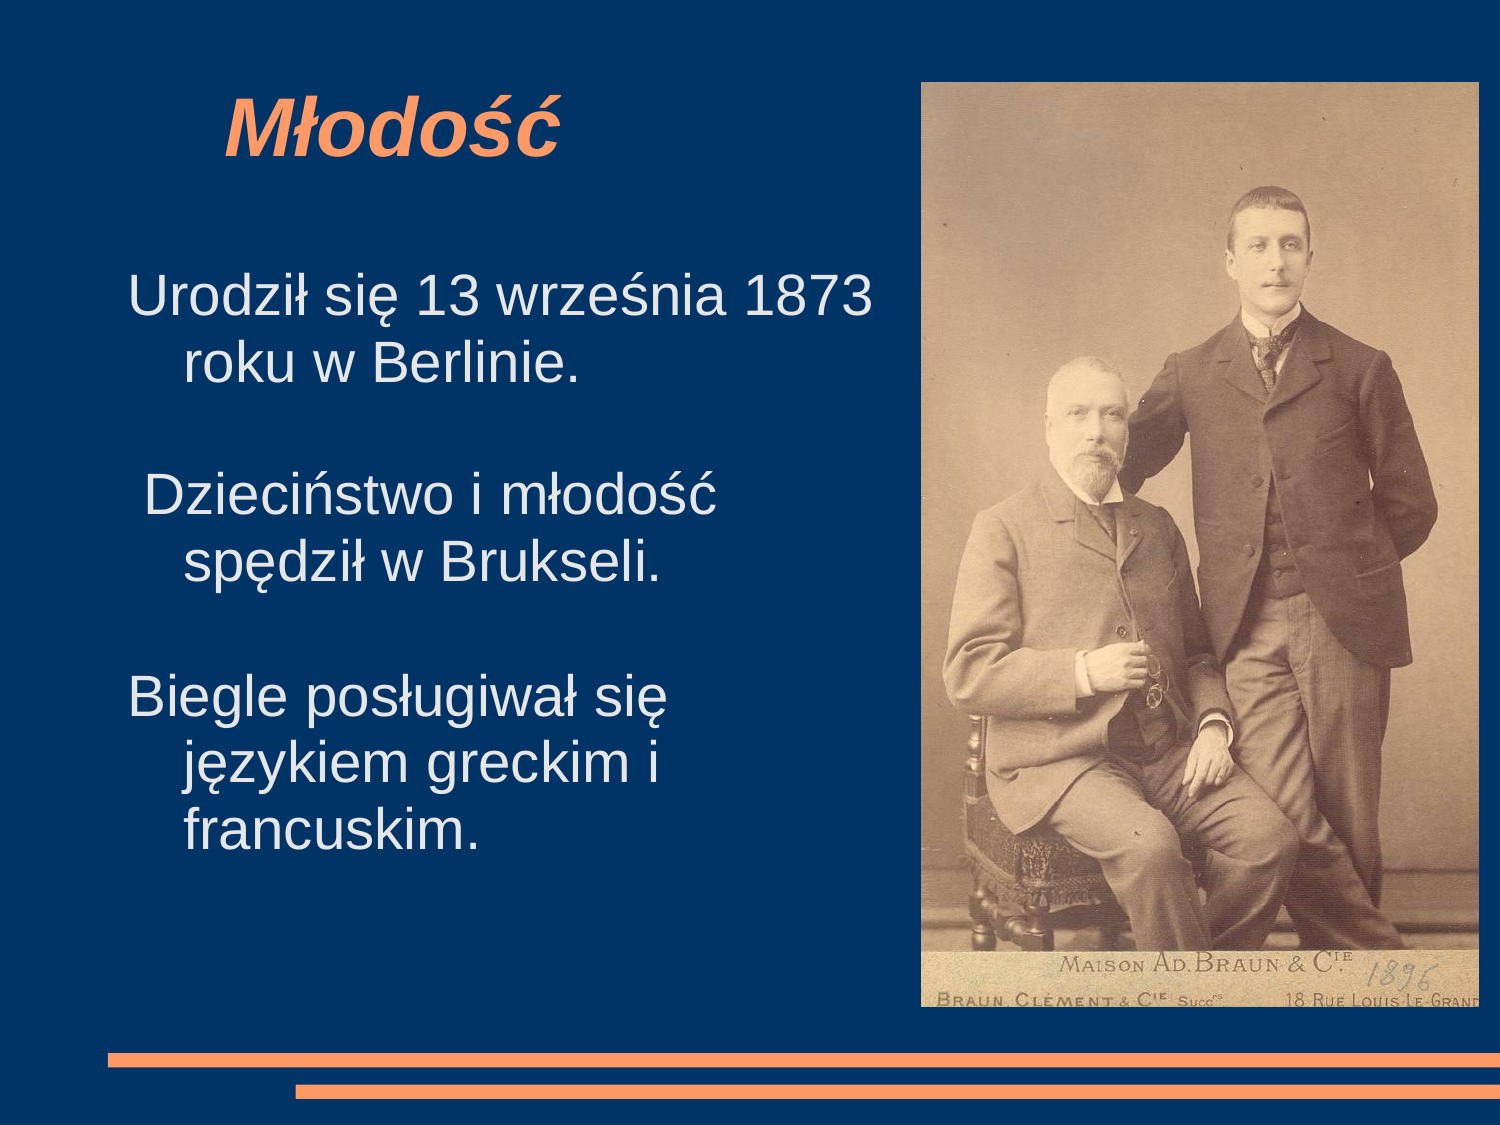

# Młodość
Urodził się 13 września 1873 roku w Berlinie.
 Dzieciństwo i młodość spędził w Brukseli.
Biegle posługiwał się językiem greckim i francuskim.